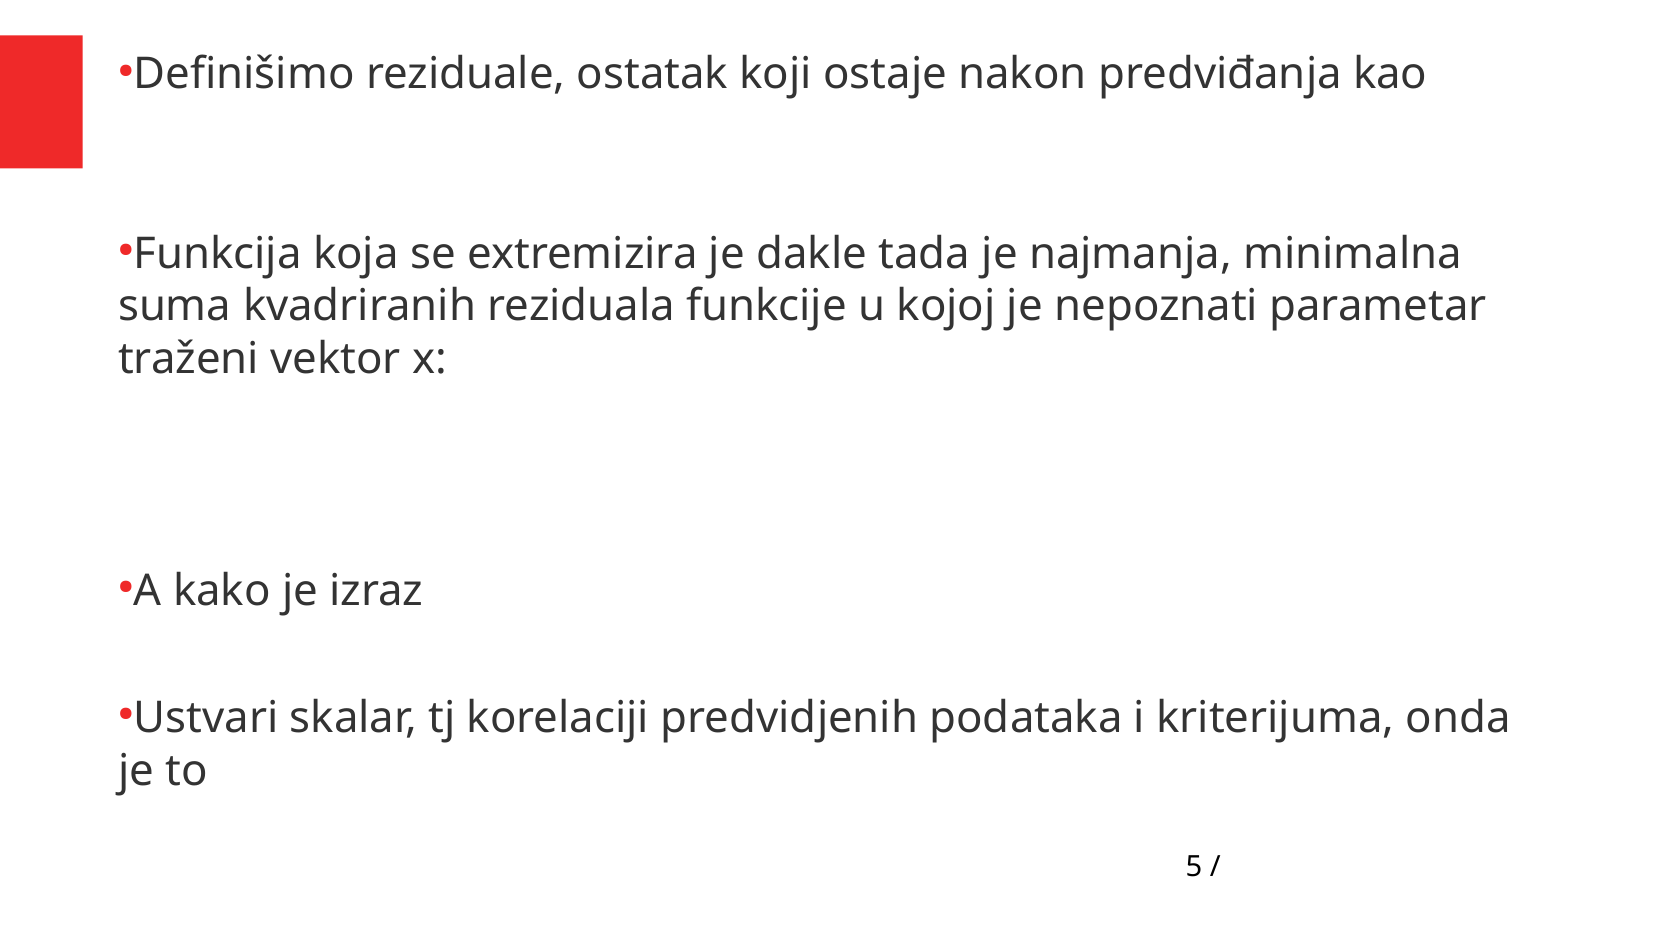

# Definišimo reziduale, ostatak koji ostaje nakon predviđanja kao
Funkcija koja se extremizira je dakle tada je najmanja, minimalna suma kvadriranih reziduala funkcije u kojoj je nepoznati parametar traženi vektor x:
A kako je izraz
Ustvari skalar, tj korelaciji predvidjenih podataka i kriterijuma, onda je to